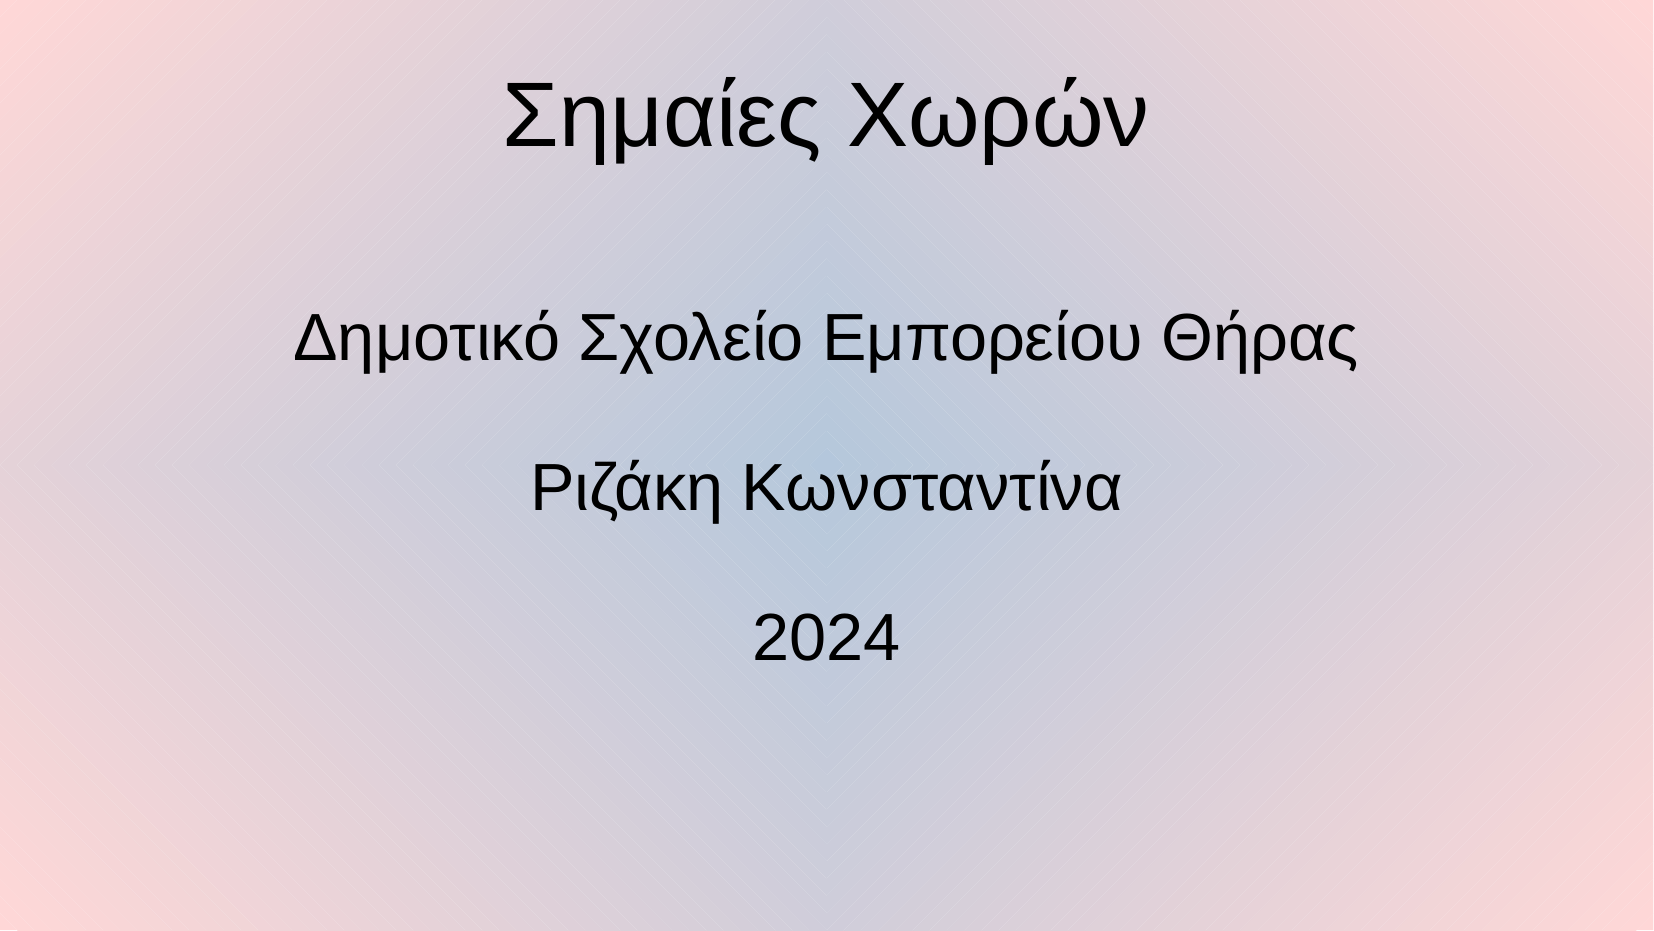

# Σημαίες Χωρών
Δημοτικό Σχολείο Εμπορείου Θήρας
Ριζάκη Κωνσταντίνα
2024